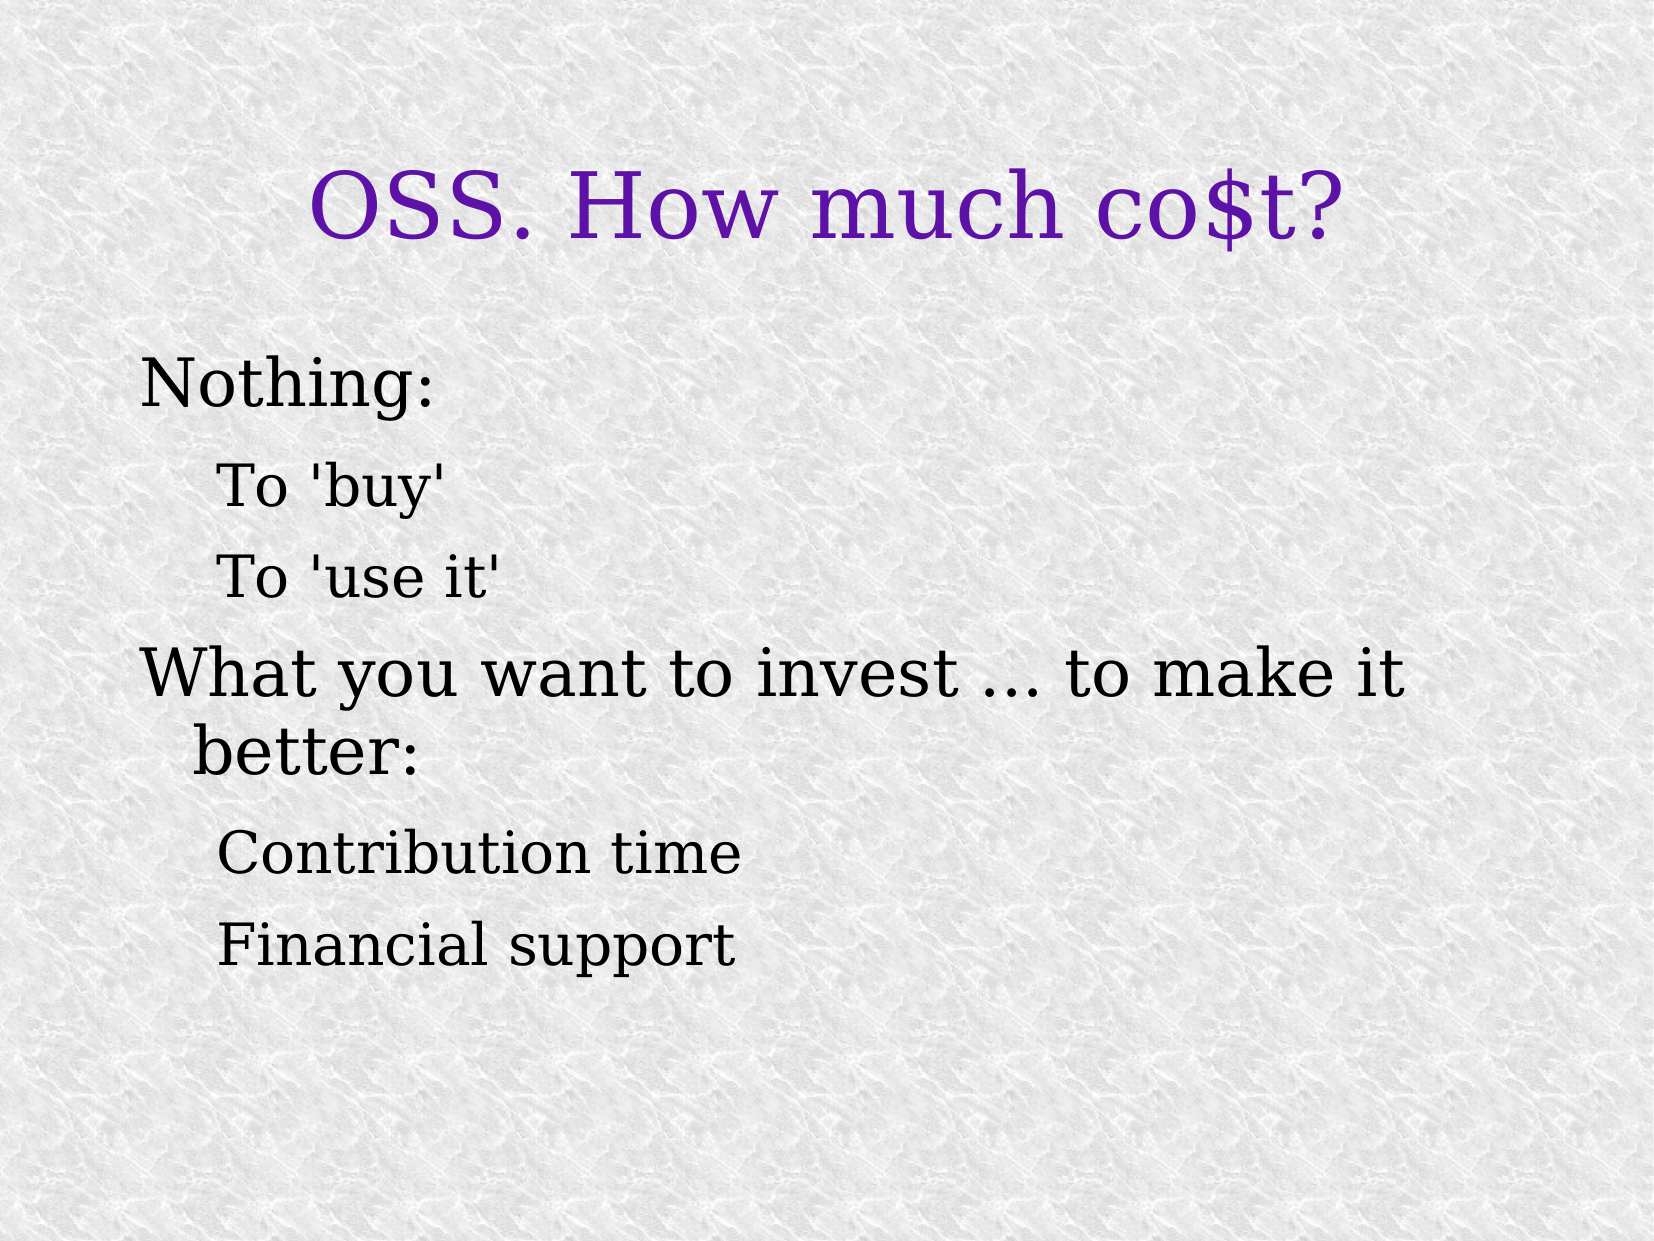

# OSS. How much co$t?
Nothing:
To 'buy'
To 'use it'
What you want to invest ... to make it better:
Contribution time
Financial support